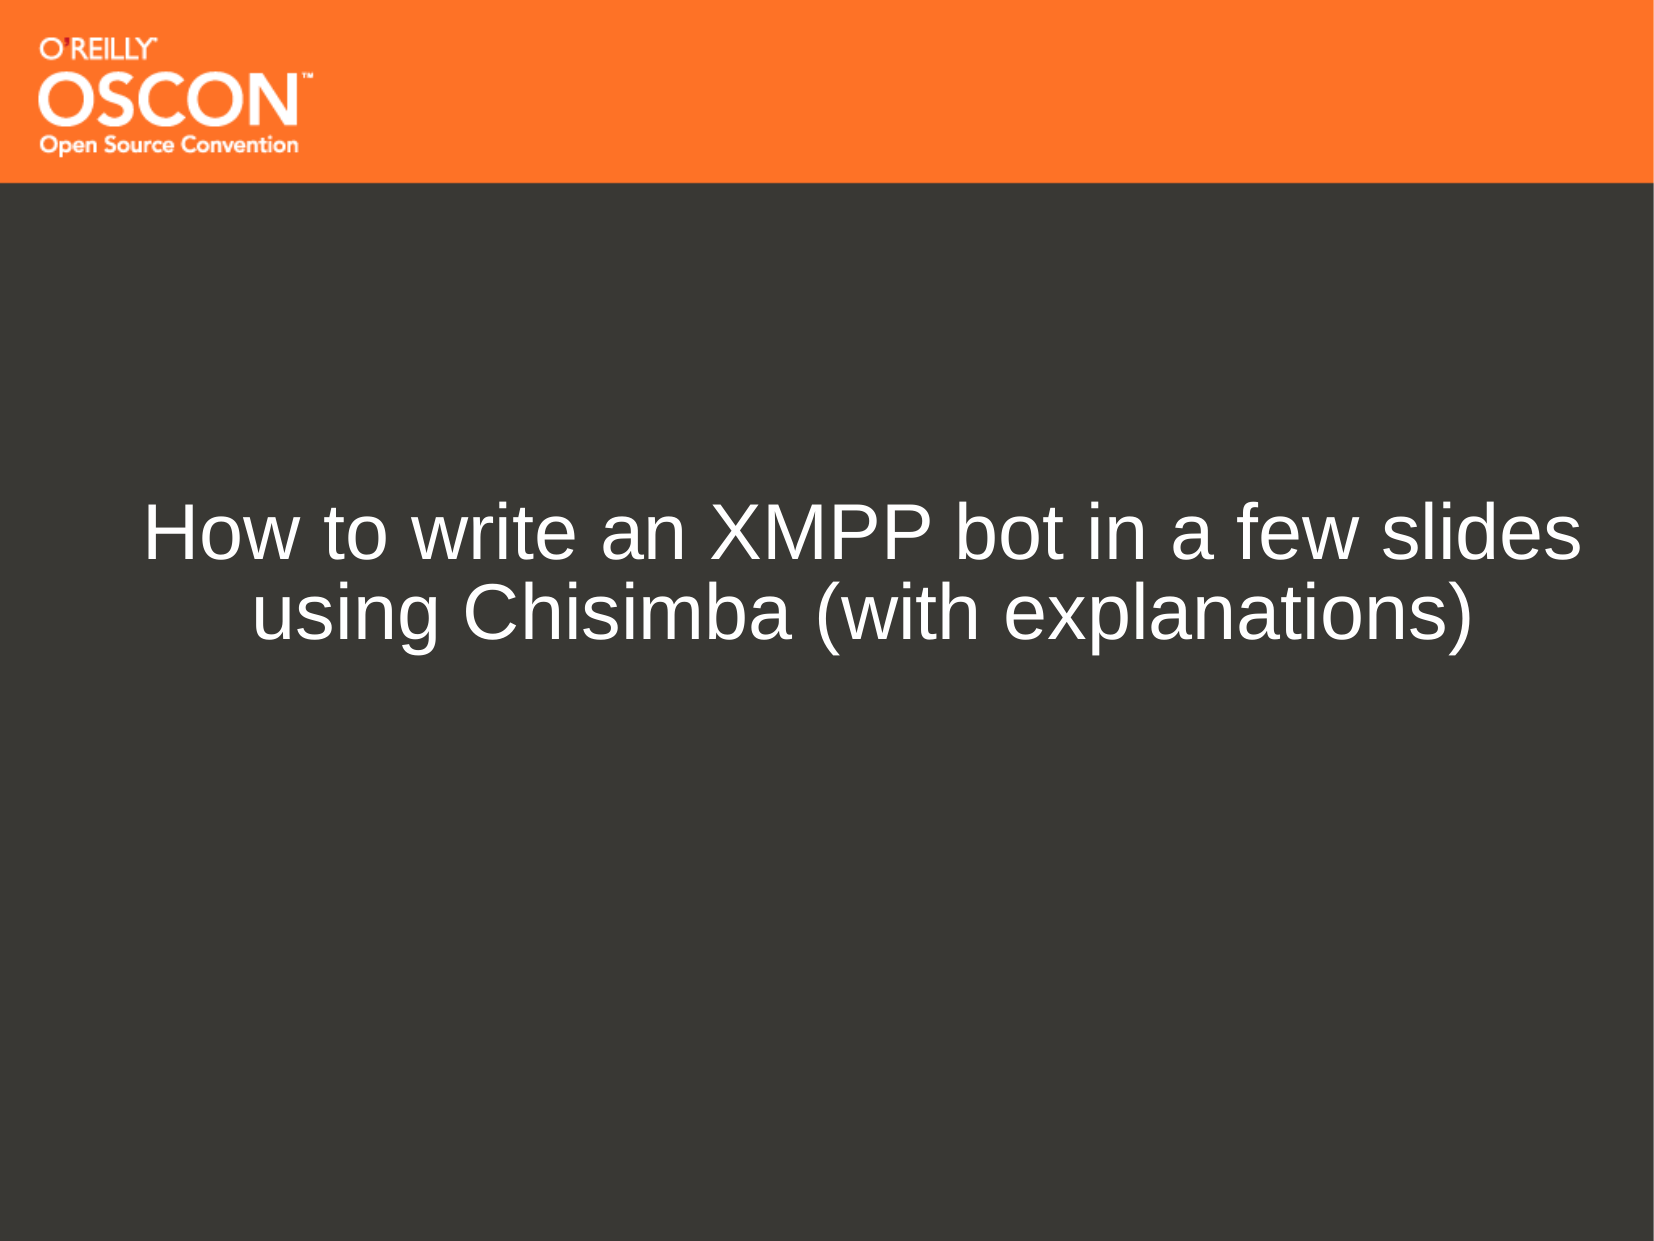

#
How to write an XMPP bot in a few slides using Chisimba (with explanations)